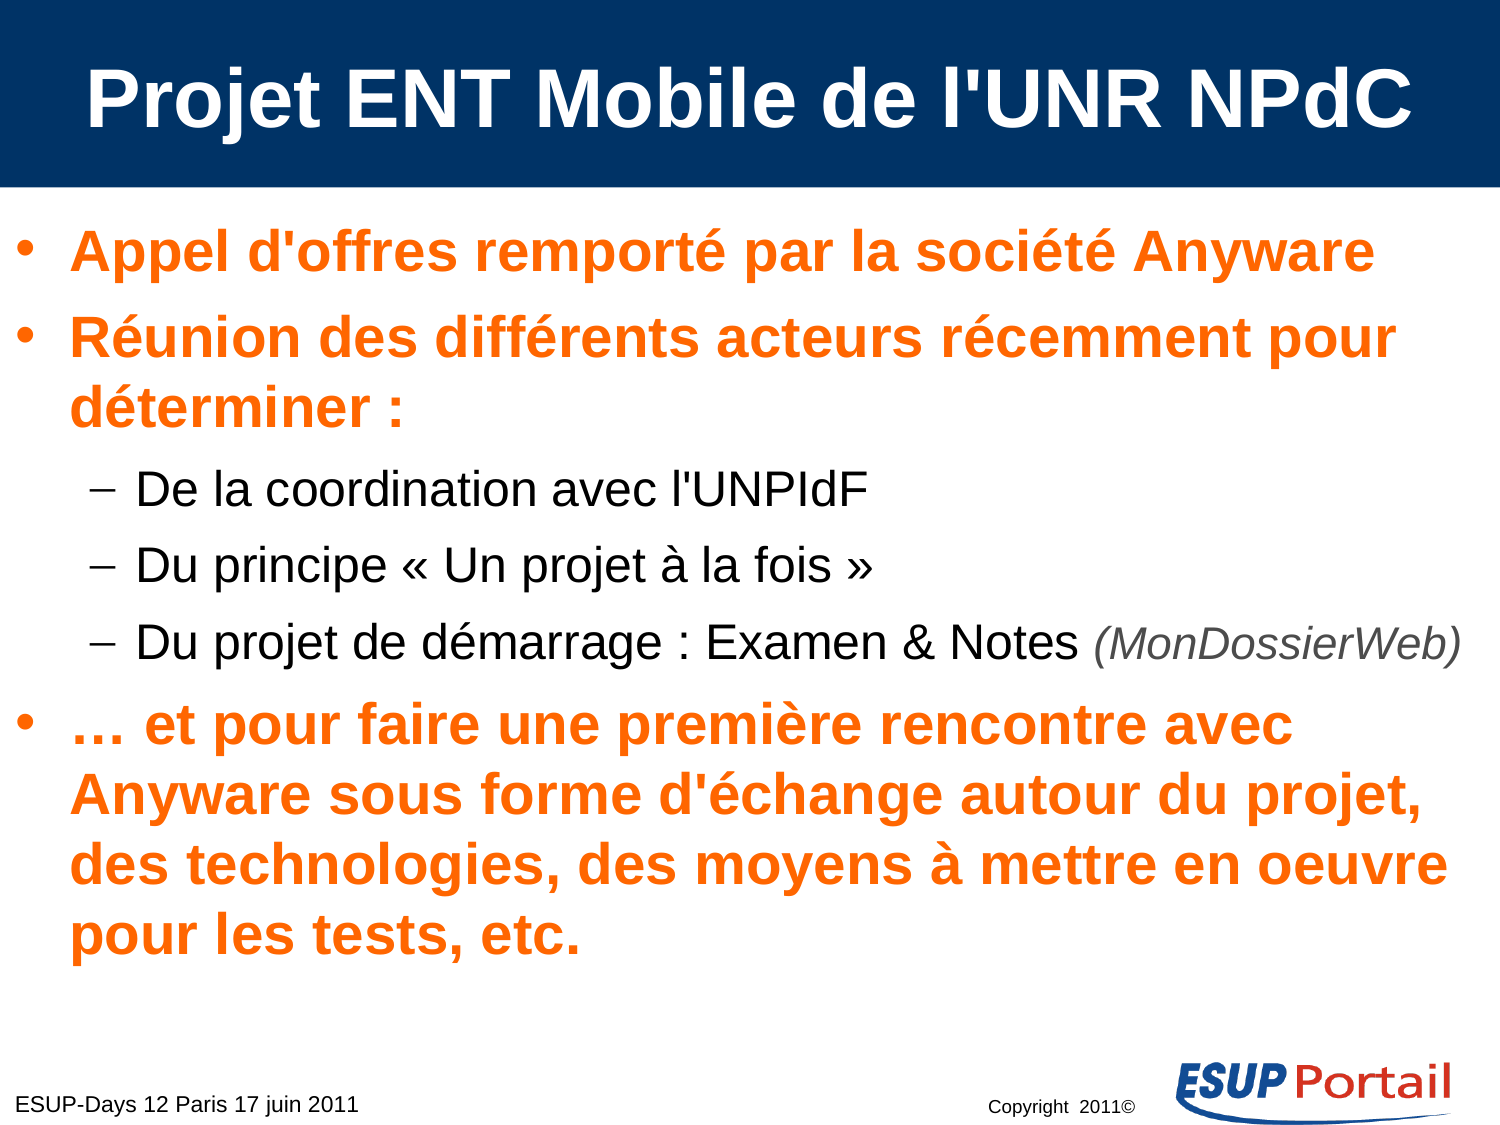

Projet ENT Mobile de l'UNR NPdC
Appel d'offres remporté par la société Anyware
Réunion des différents acteurs récemment pour déterminer :
De la coordination avec l'UNPIdF
Du principe « Un projet à la fois »
Du projet de démarrage : Examen & Notes (MonDossierWeb)
… et pour faire une première rencontre avec Anyware sous forme d'échange autour du projet, des technologies, des moyens à mettre en oeuvre pour les tests, etc.
ESUP-Days 12 Paris 17 juin 2011